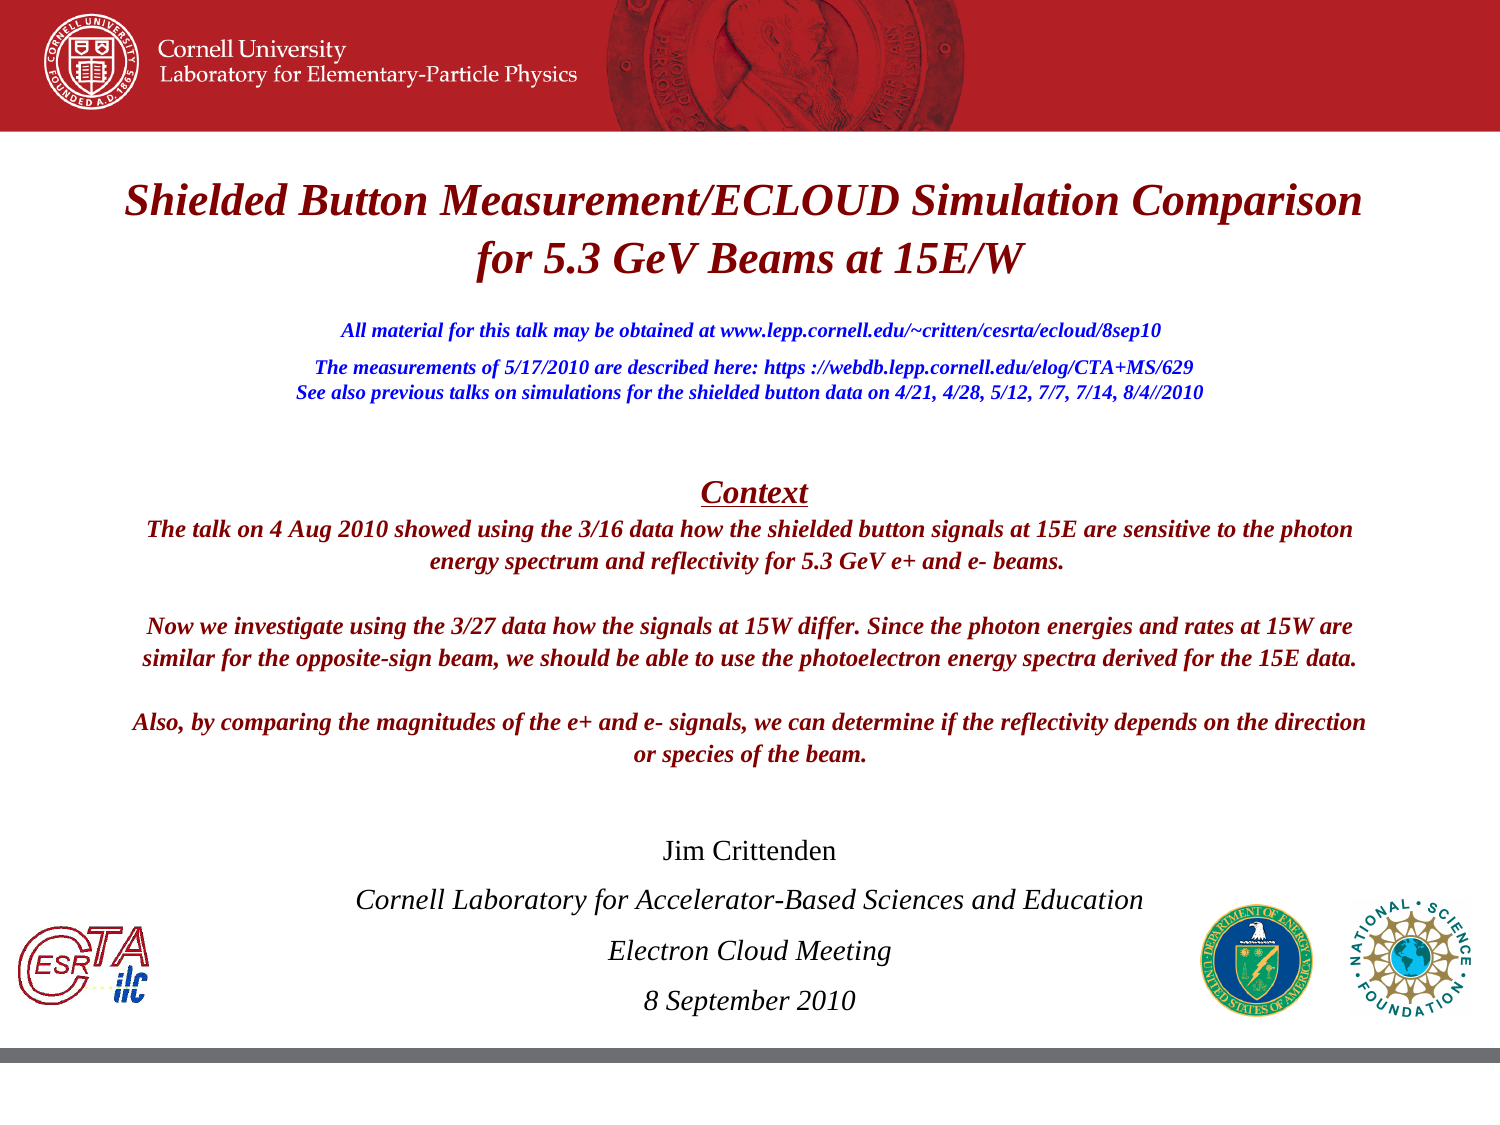

Shielded Button Measurement/ECLOUD Simulation Comparison
for 5.3 GeV Beams at 15E/W
 All material for this talk may be obtained at www.lepp.cornell.edu/~critten/cesrta/ecloud/8sep10
 The measurements of 5/17/2010 are described here: https ://webdb.lepp.cornell.edu/elog/CTA+MS/629
See also previous talks on simulations for the shielded button data on 4/21, 4/28, 5/12, 7/7, 7/14, 8/4//2010
 Context
The talk on 4 Aug 2010 showed using the 3/16 data how the shielded button signals at 15E are sensitive to the photon energy spectrum and reflectivity for 5.3 GeV e+ and e- beams.
Now we investigate using the 3/27 data how the signals at 15W differ. Since the photon energies and rates at 15W are similar for the opposite-sign beam, we should be able to use the photoelectron energy spectra derived for the 15E data.
Also, by comparing the magnitudes of the e+ and e- signals, we can determine if the reflectivity depends on the direction or species of the beam.
# Jim Crittenden
Cornell Laboratory for Accelerator-Based Sciences and Education
Electron Cloud Meeting
8 September 2010